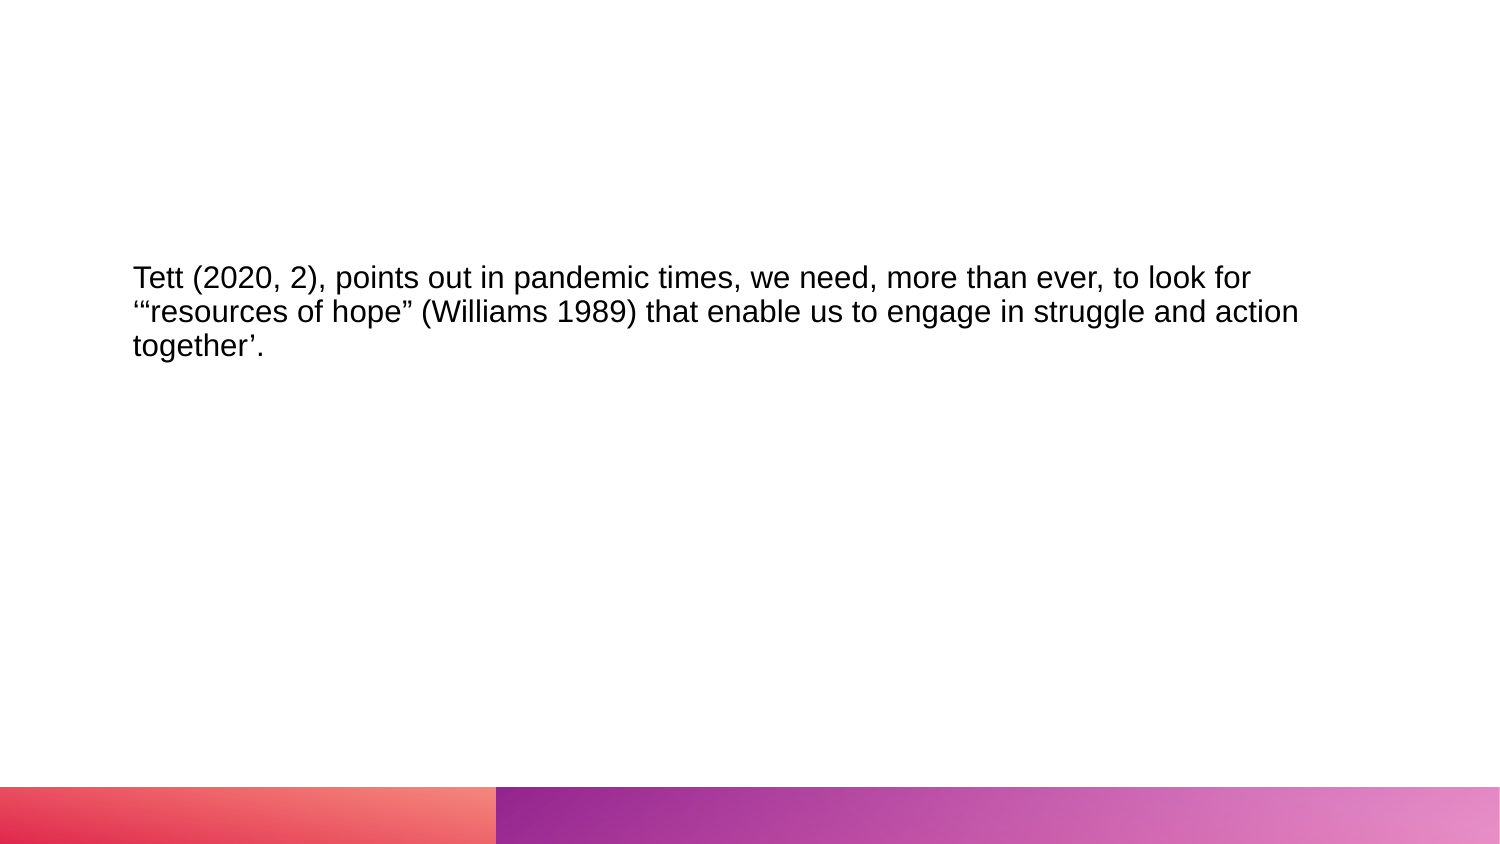

#
Tett (2020, 2), points out in pandemic times, we need, more than ever, to look for ‘“resources of hope” (Williams 1989) that enable us to engage in struggle and action together’.